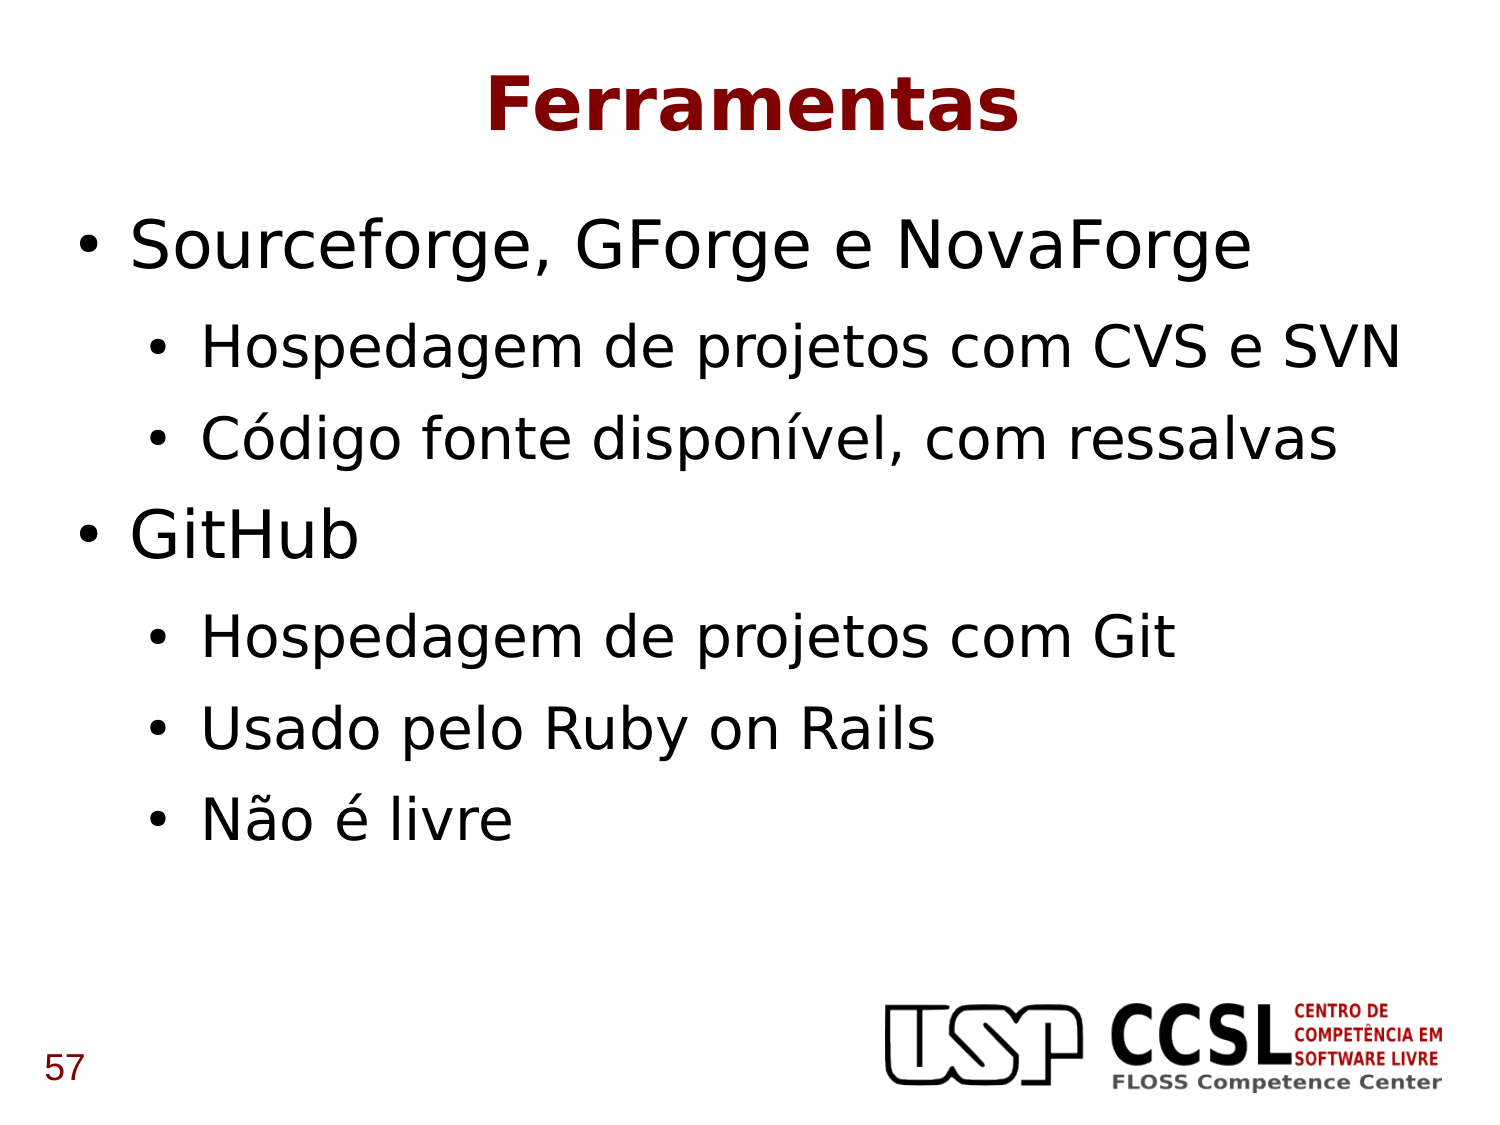

# Ferramentas
Sourceforge, GForge e NovaForge
Hospedagem de projetos com CVS e SVN
Código fonte disponível, com ressalvas
GitHub
Hospedagem de projetos com Git
Usado pelo Ruby on Rails
Não é livre